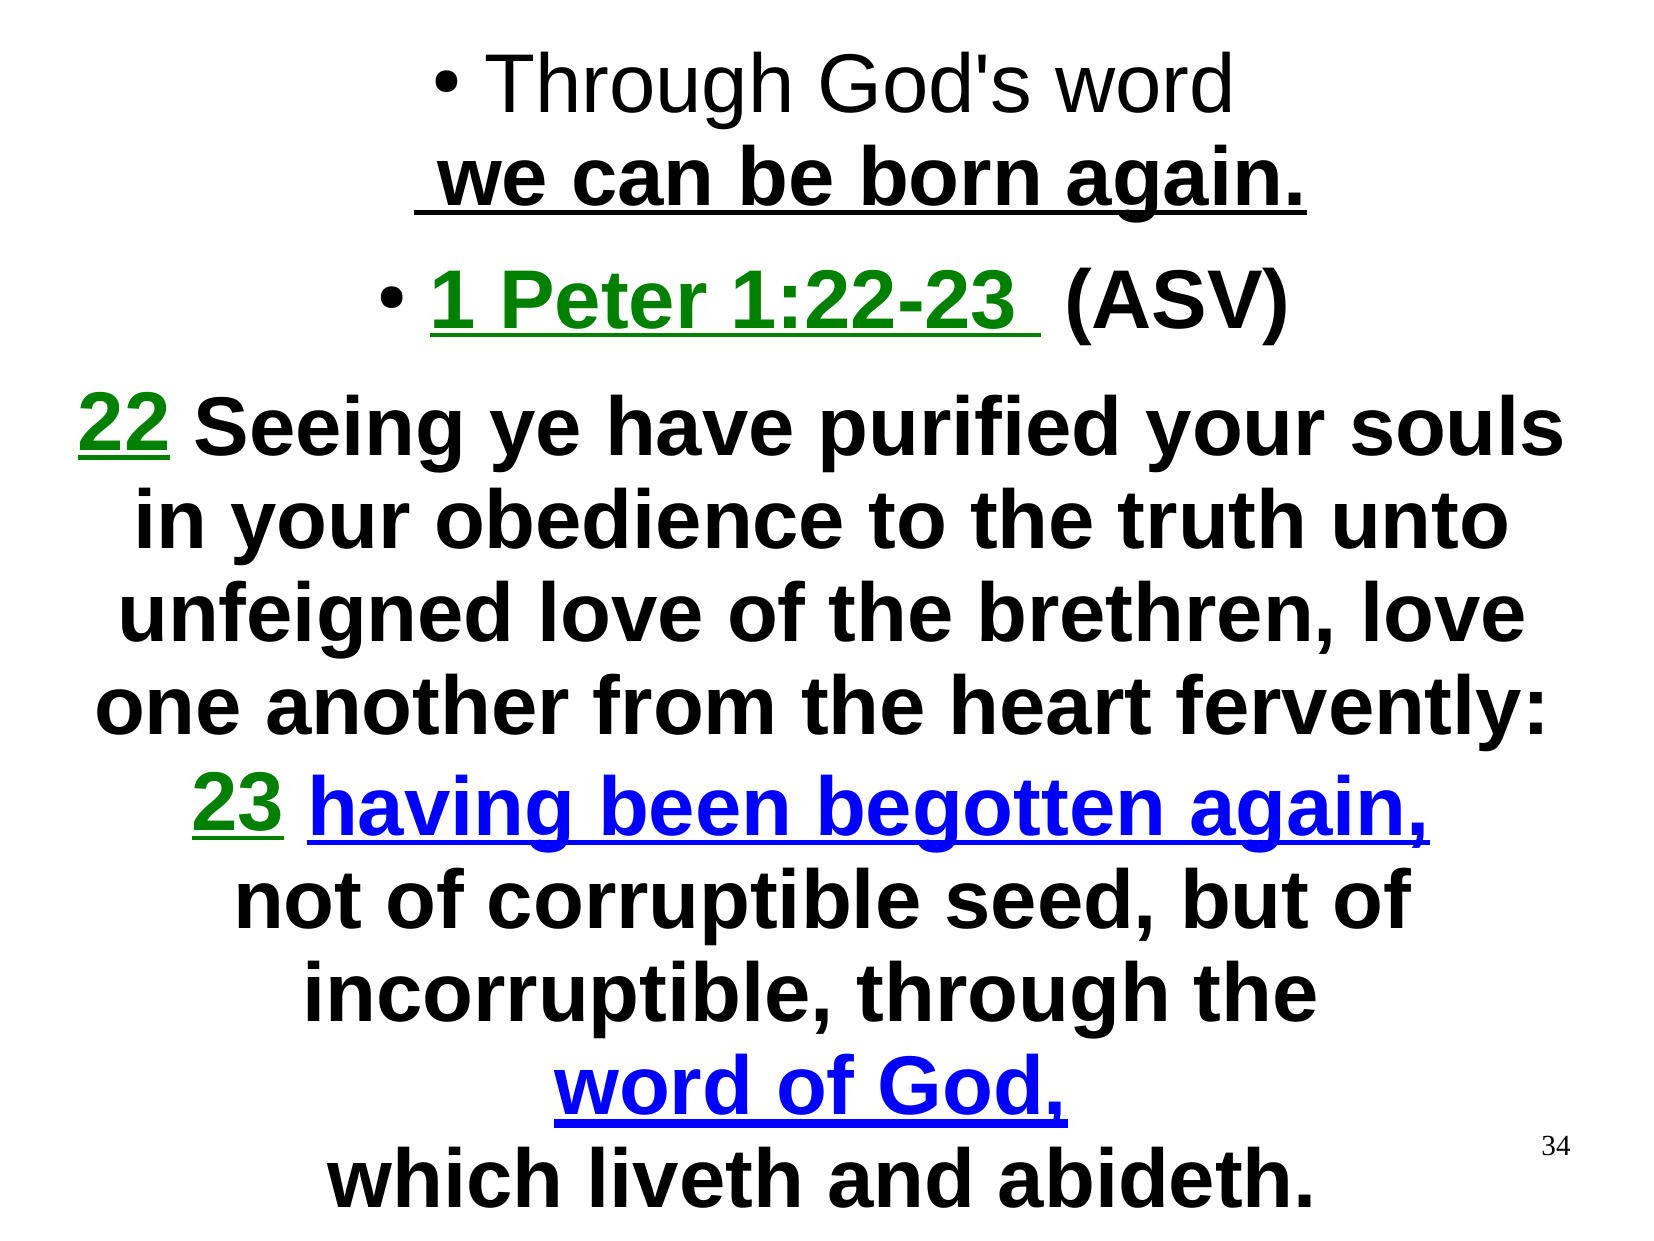

# Through God's word we can be born again.
1 Peter 1:22-23 (ASV)
22 Seeing ye have purified your souls in your obedience to the truth unto unfeigned love of the brethren, love one another from the heart fervently:
23 having been begotten again,
not of corruptible seed, but of incorruptible, through the
word of God,
which liveth and abideth.
34